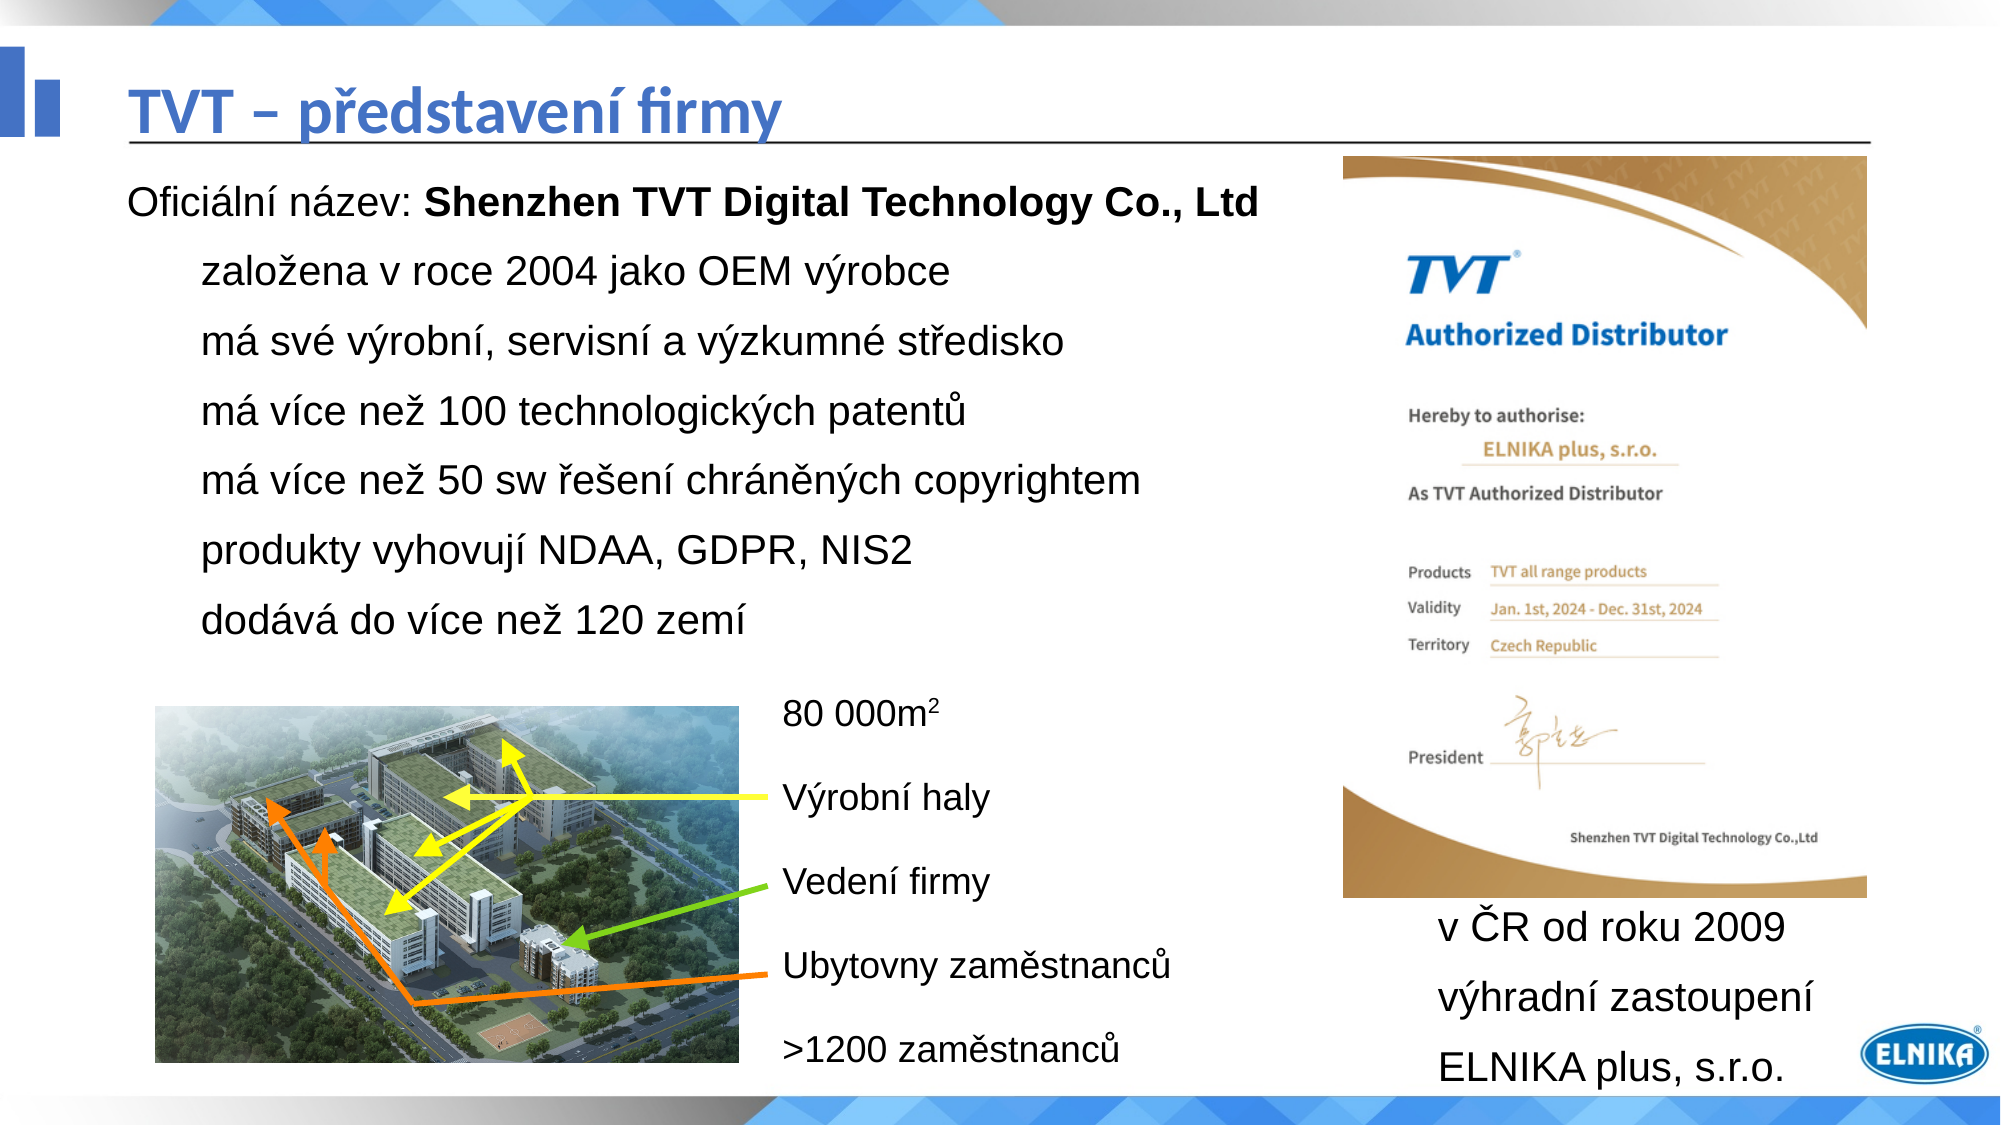

TVT – představení firmy
Oficiální název: Shenzhen TVT Digital Technology Co., Ltd
	založena v roce 2004 jako OEM výrobce
	má své výrobní, servisní a výzkumné středisko
	má více než 100 technologických patentů
	má více než 50 sw řešení chráněných copyrightem
	produkty vyhovují NDAA, GDPR, NIS2
	dodává do více než 120 zemí
80 000m2
Výrobní haly
Vedení firmy
Ubytovny zaměstnanců
>1200 zaměstnanců
v ČR od roku 2009
výhradní zastoupení
ELNIKA plus, s.r.o.